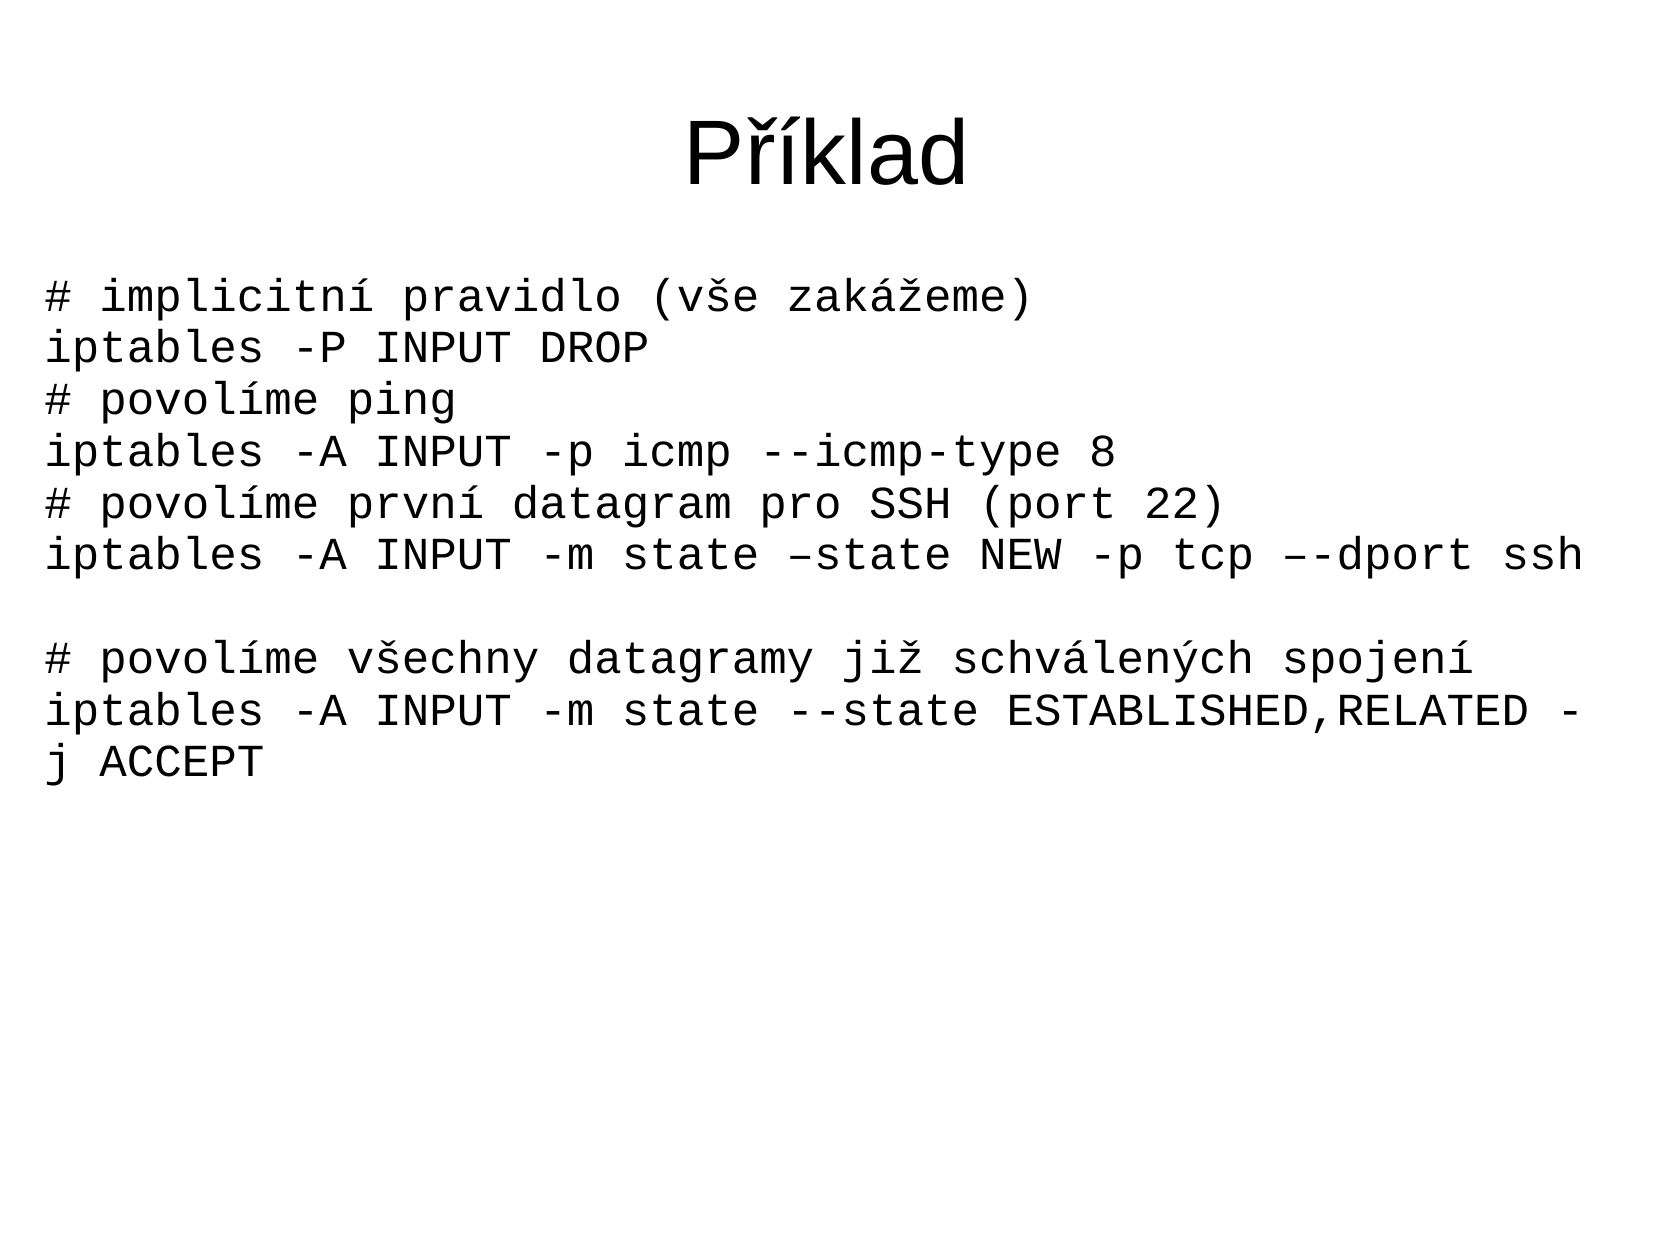

# Příklad
# implicitní pravidlo (vše zakážeme)
iptables -P INPUT DROP
# povolíme ping
iptables -A INPUT -p icmp --icmp-type 8
# povolíme první datagram pro SSH (port 22)
iptables -A INPUT -m state –state NEW -p tcp –-dport ssh
# povolíme všechny datagramy již schválených spojení
iptables -A INPUT -m state --state ESTABLISHED,RELATED -j ACCEPT